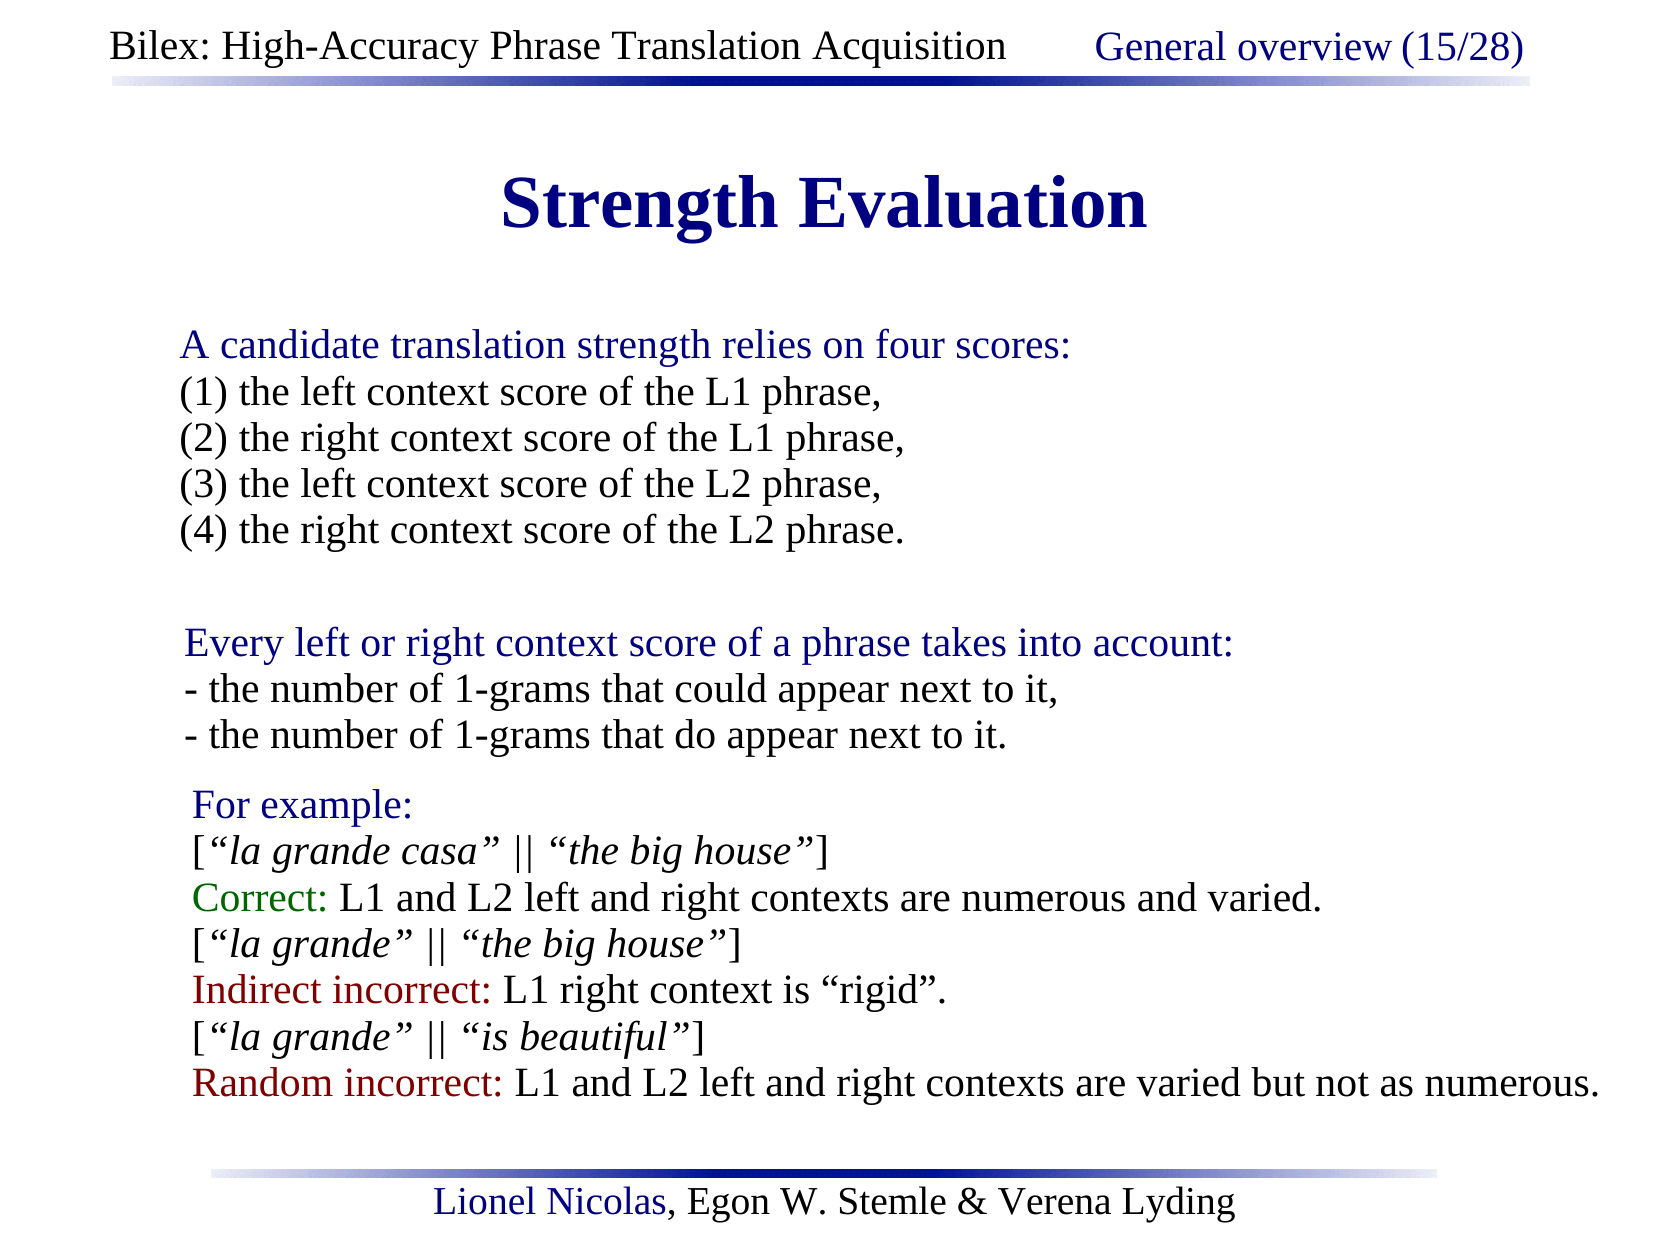

General overview
15
Strength Evaluation
A candidate translation strength relies on four scores:
 the left context score of the L1 phrase,
 the right context score of the L1 phrase,
 the left context score of the L2 phrase,
 the right context score of the L2 phrase.
Every left or right context score of a phrase takes into account:
- the number of 1-grams that could appear next to it,
- the number of 1-grams that do appear next to it.
For example:
[“la grande casa” || “the big house”]
Correct: L1 and L2 left and right contexts are numerous and varied.
[“la grande” || “the big house”]
Indirect incorrect: L1 right context is “rigid”.
[“la grande” || “is beautiful”]
Random incorrect: L1 and L2 left and right contexts are varied but not as numerous.